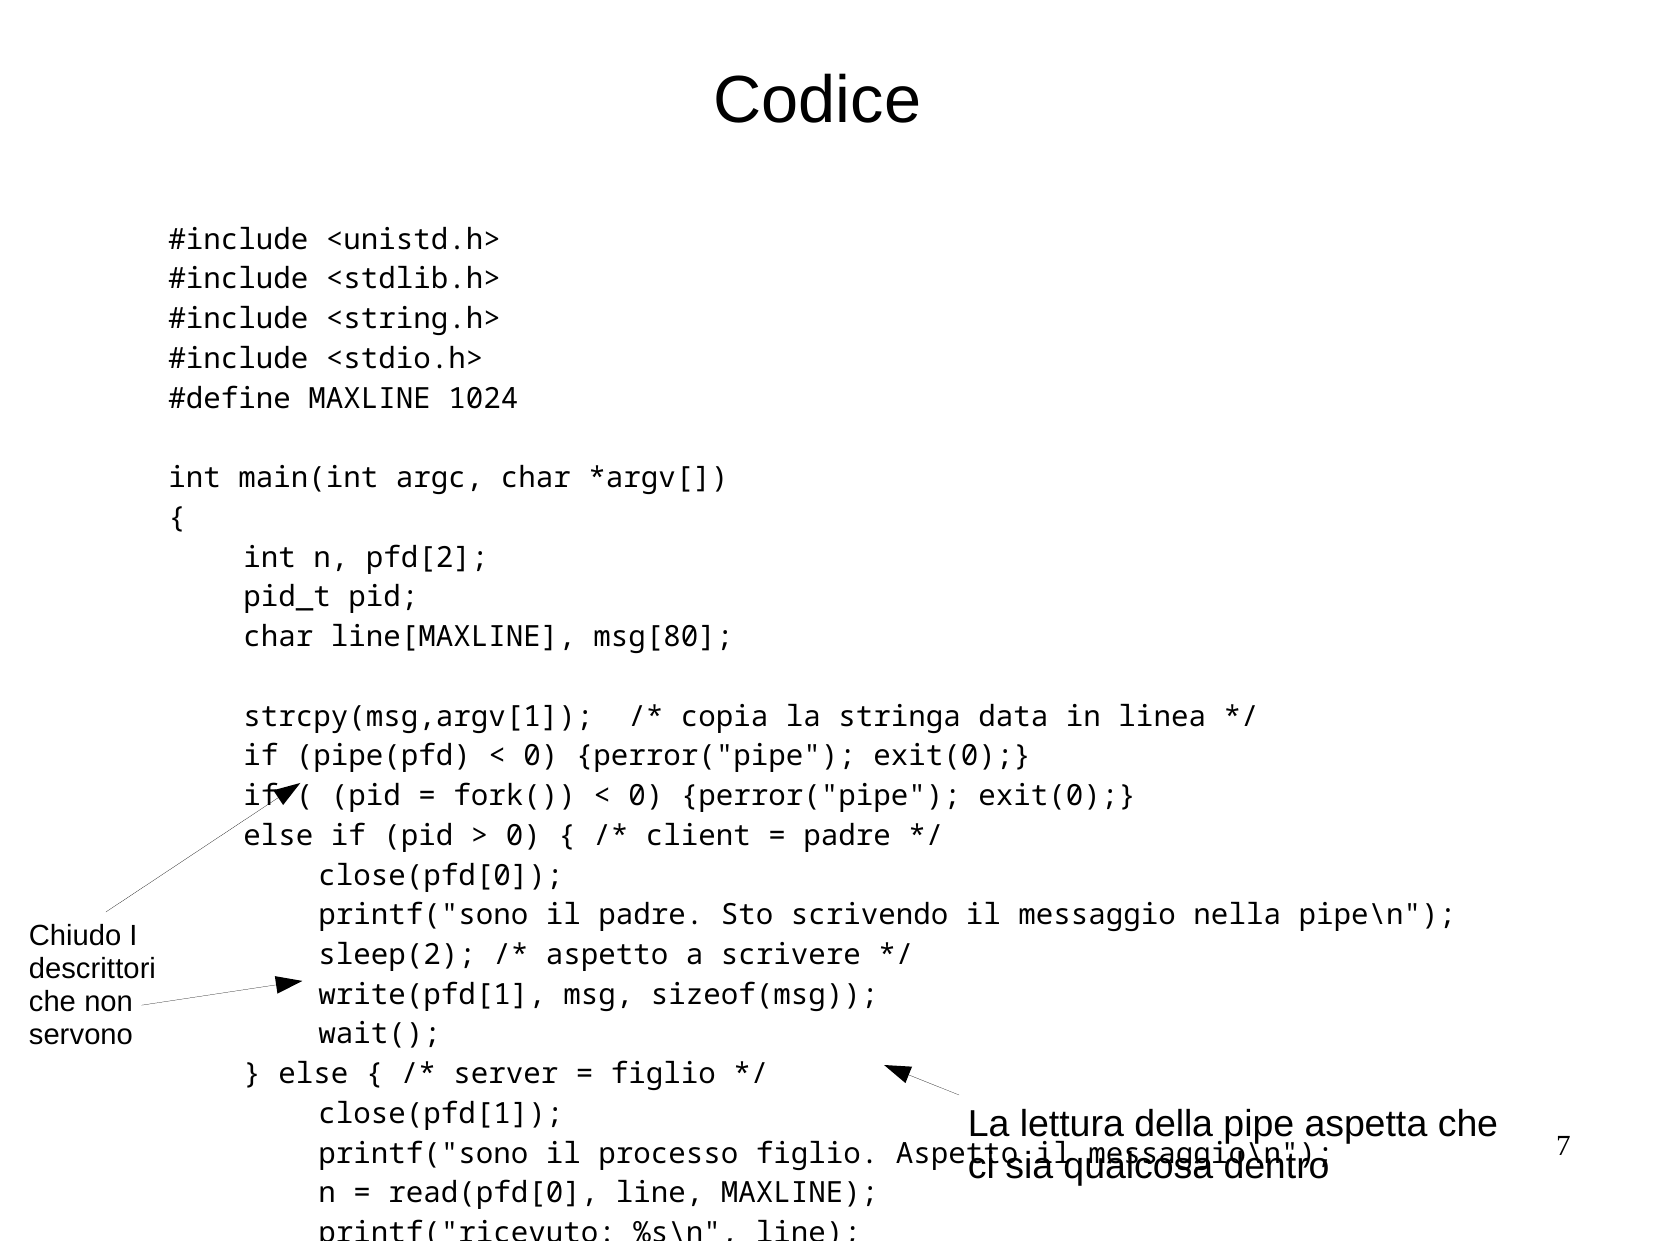

# Codice
#include <unistd.h>
#include <stdlib.h>
#include <string.h>
#include <stdio.h>
#define MAXLINE 1024
int main(int argc, char *argv[])
{
	int n, pfd[2];
	pid_t pid;
	char line[MAXLINE], msg[80];
	strcpy(msg,argv[1]); /* copia la stringa data in linea */
	if (pipe(pfd) < 0) {perror("pipe"); exit(0);}
	if ( (pid = fork()) < 0) {perror("pipe"); exit(0);}
	else if (pid > 0) { /* client = padre */
		close(pfd[0]);
		printf("sono il padre. Sto scrivendo il messaggio nella pipe\n");
		sleep(2); /* aspetto a scrivere */
		write(pfd[1], msg, sizeof(msg));
		wait();
	} else { /* server = figlio */
		close(pfd[1]);
		printf("sono il processo figlio. Aspetto il messaggio\n");
		n = read(pfd[0], line, MAXLINE);
		printf("ricevuto: %s\n", line);
	}
	exit(0);
}
Chiudo I
descrittori
che non
servono
La lettura della pipe aspetta che
ci sia qualcosa dentro
7